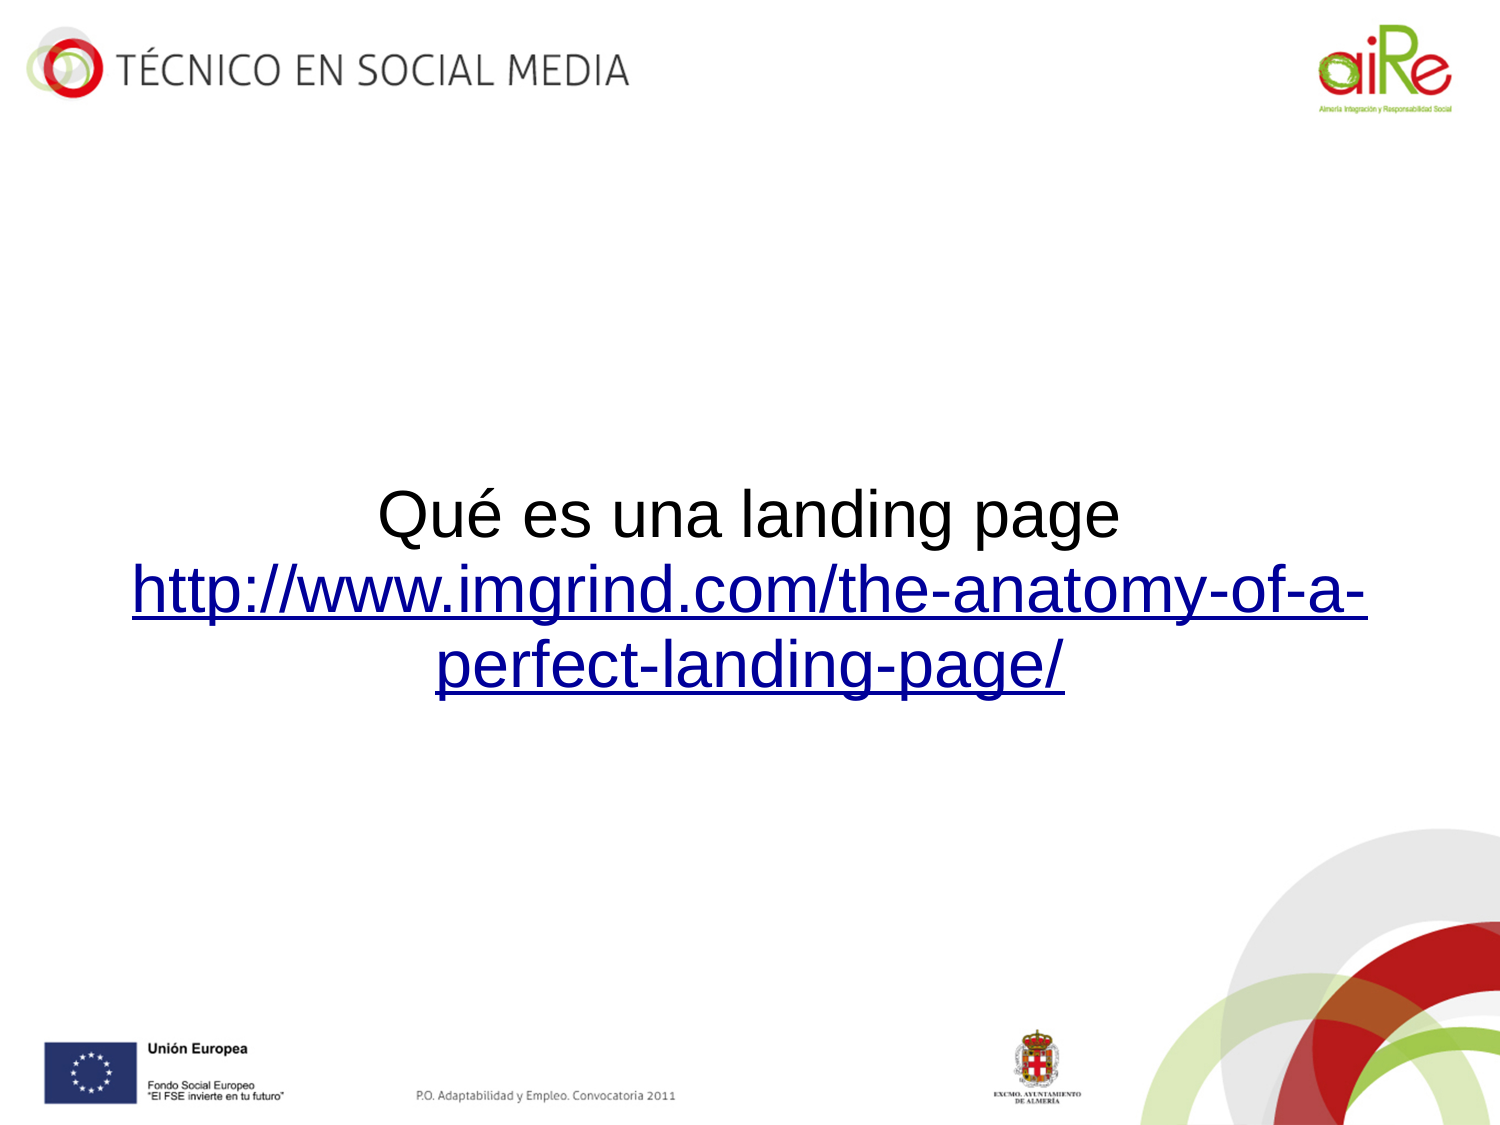

# Qué es una landing page
http://www.imgrind.com/the-anatomy-of-a-perfect-landing-page/